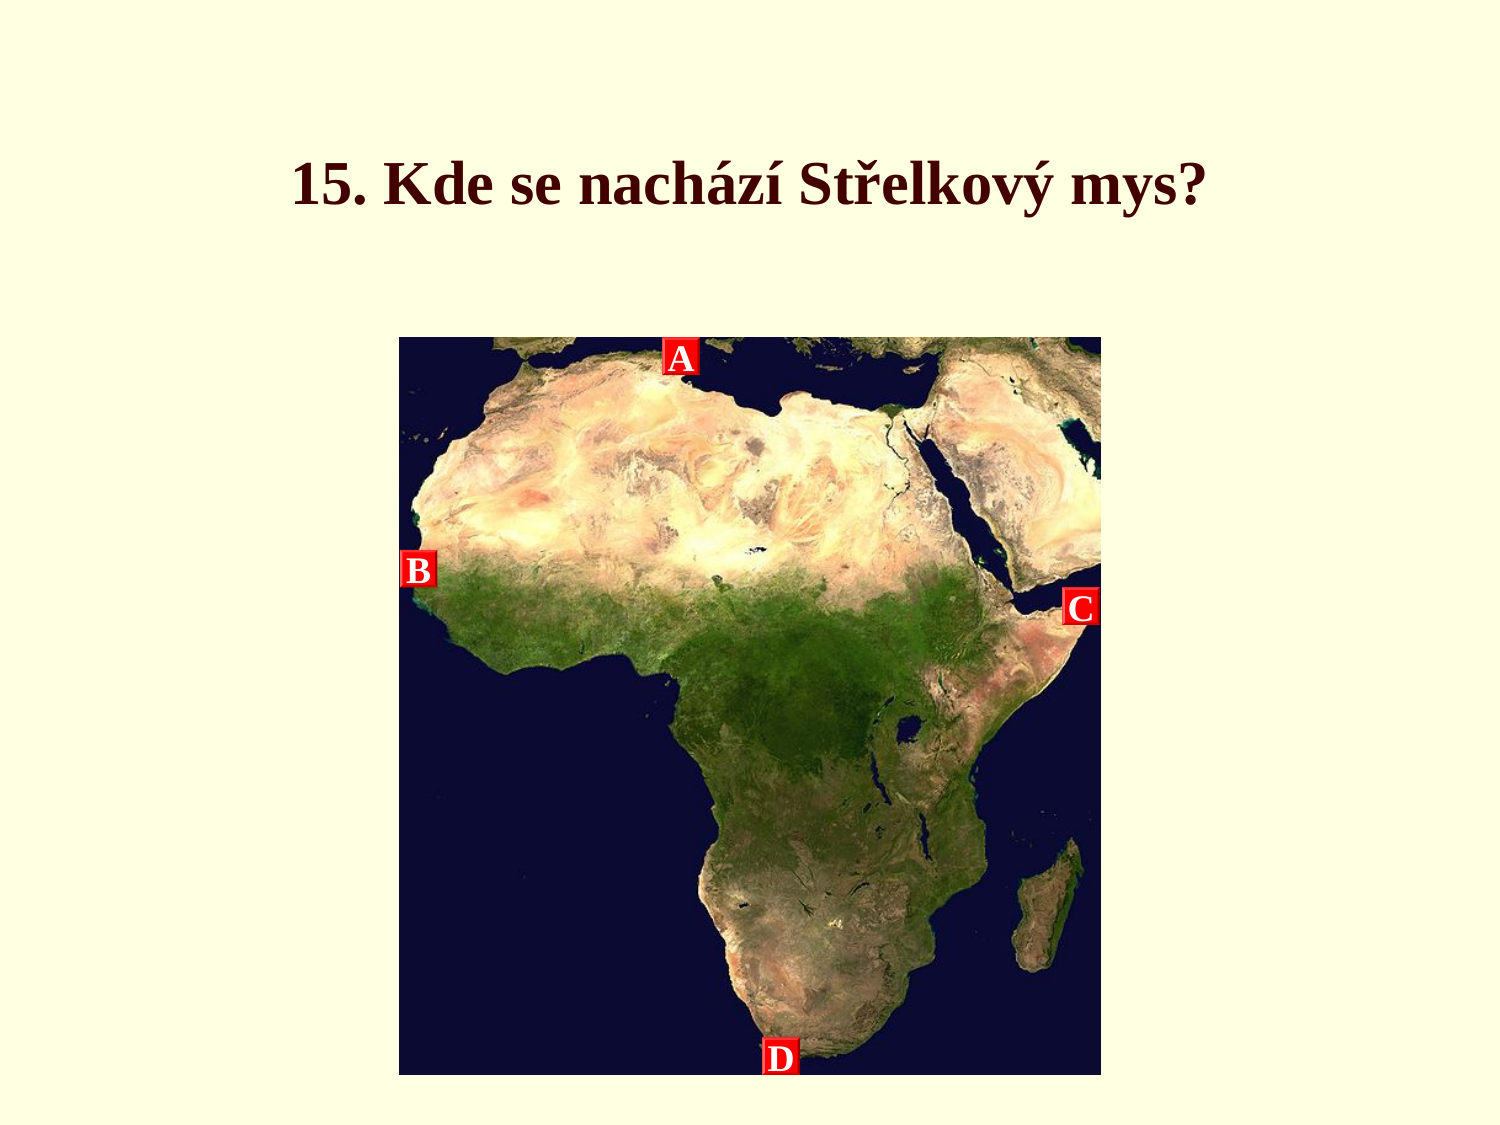

# 15. Kde se nachází Střelkový mys?
A
B
C
D